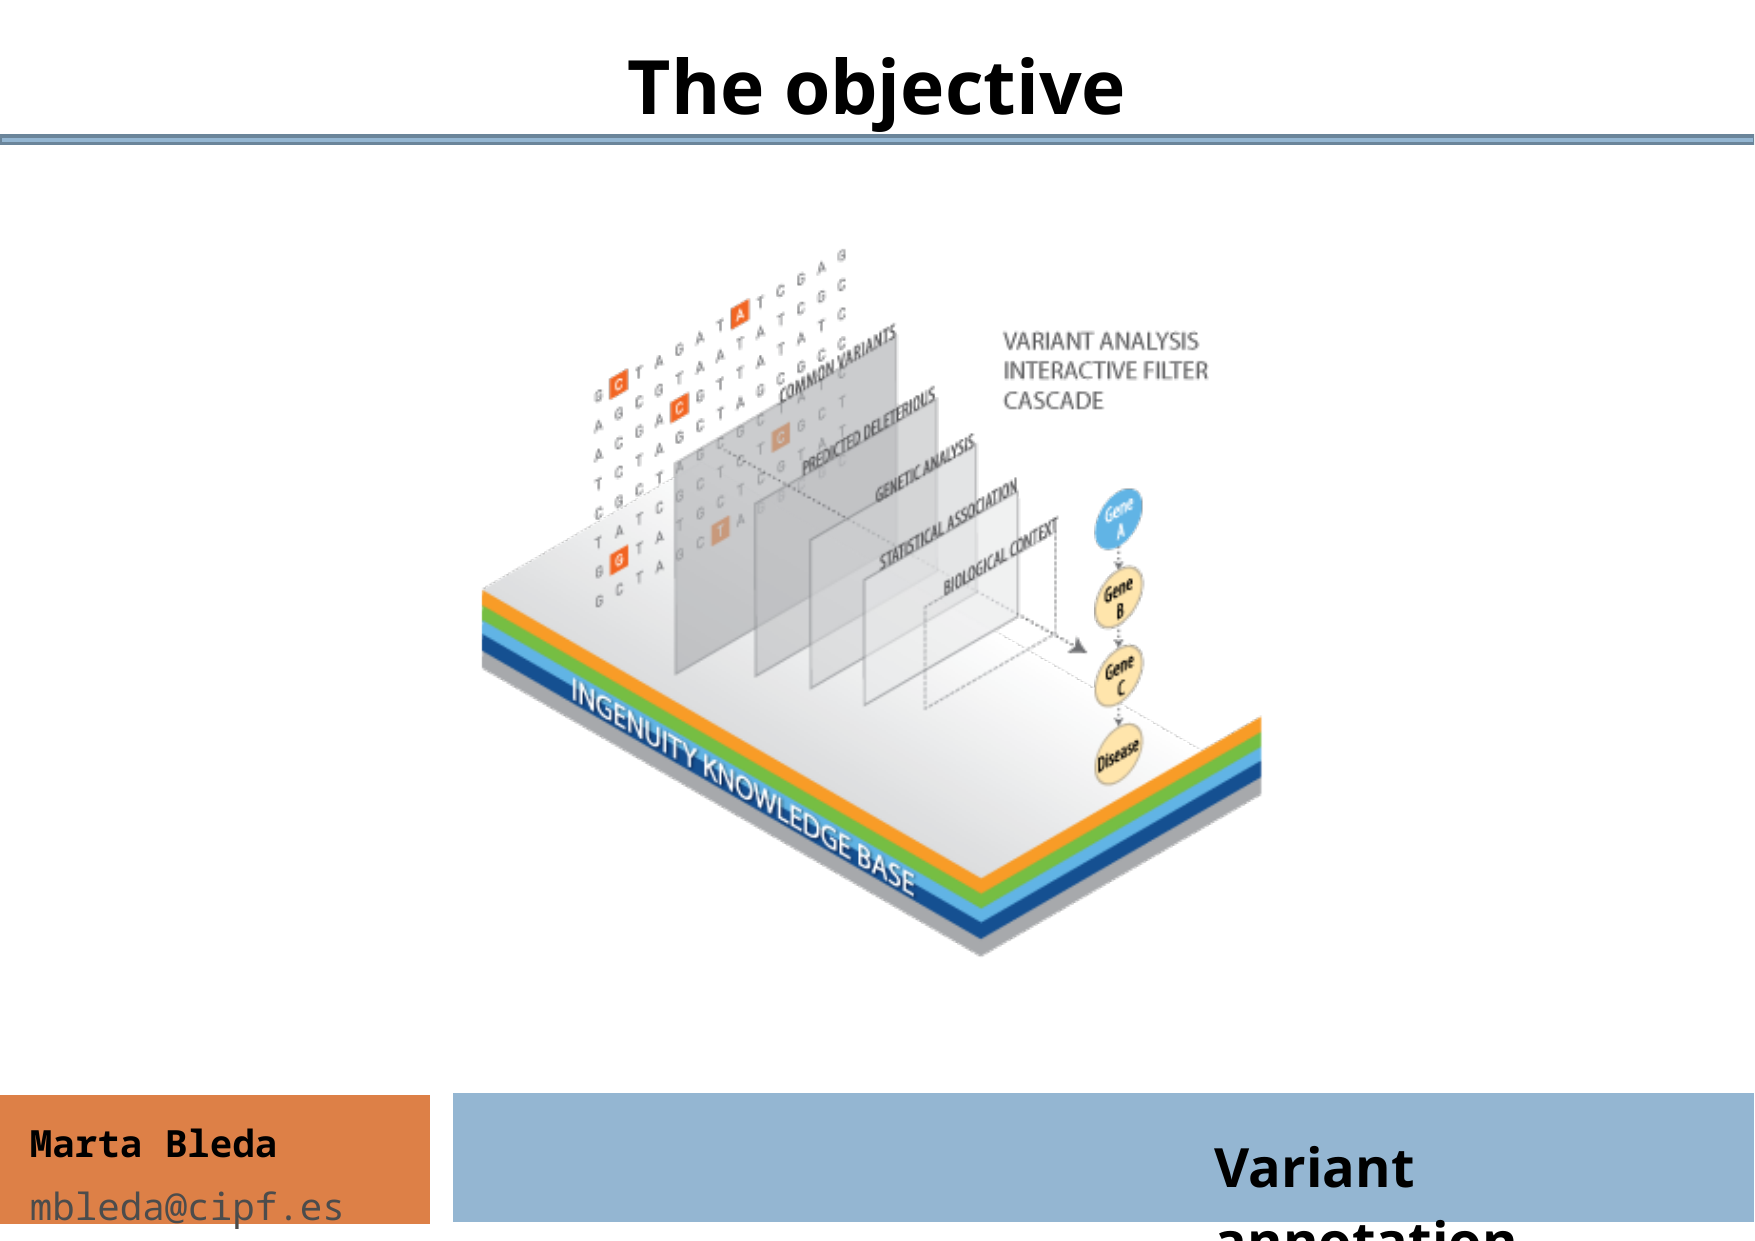

The objective
Marta Bleda
mbleda@cipf.es
Variant annotation